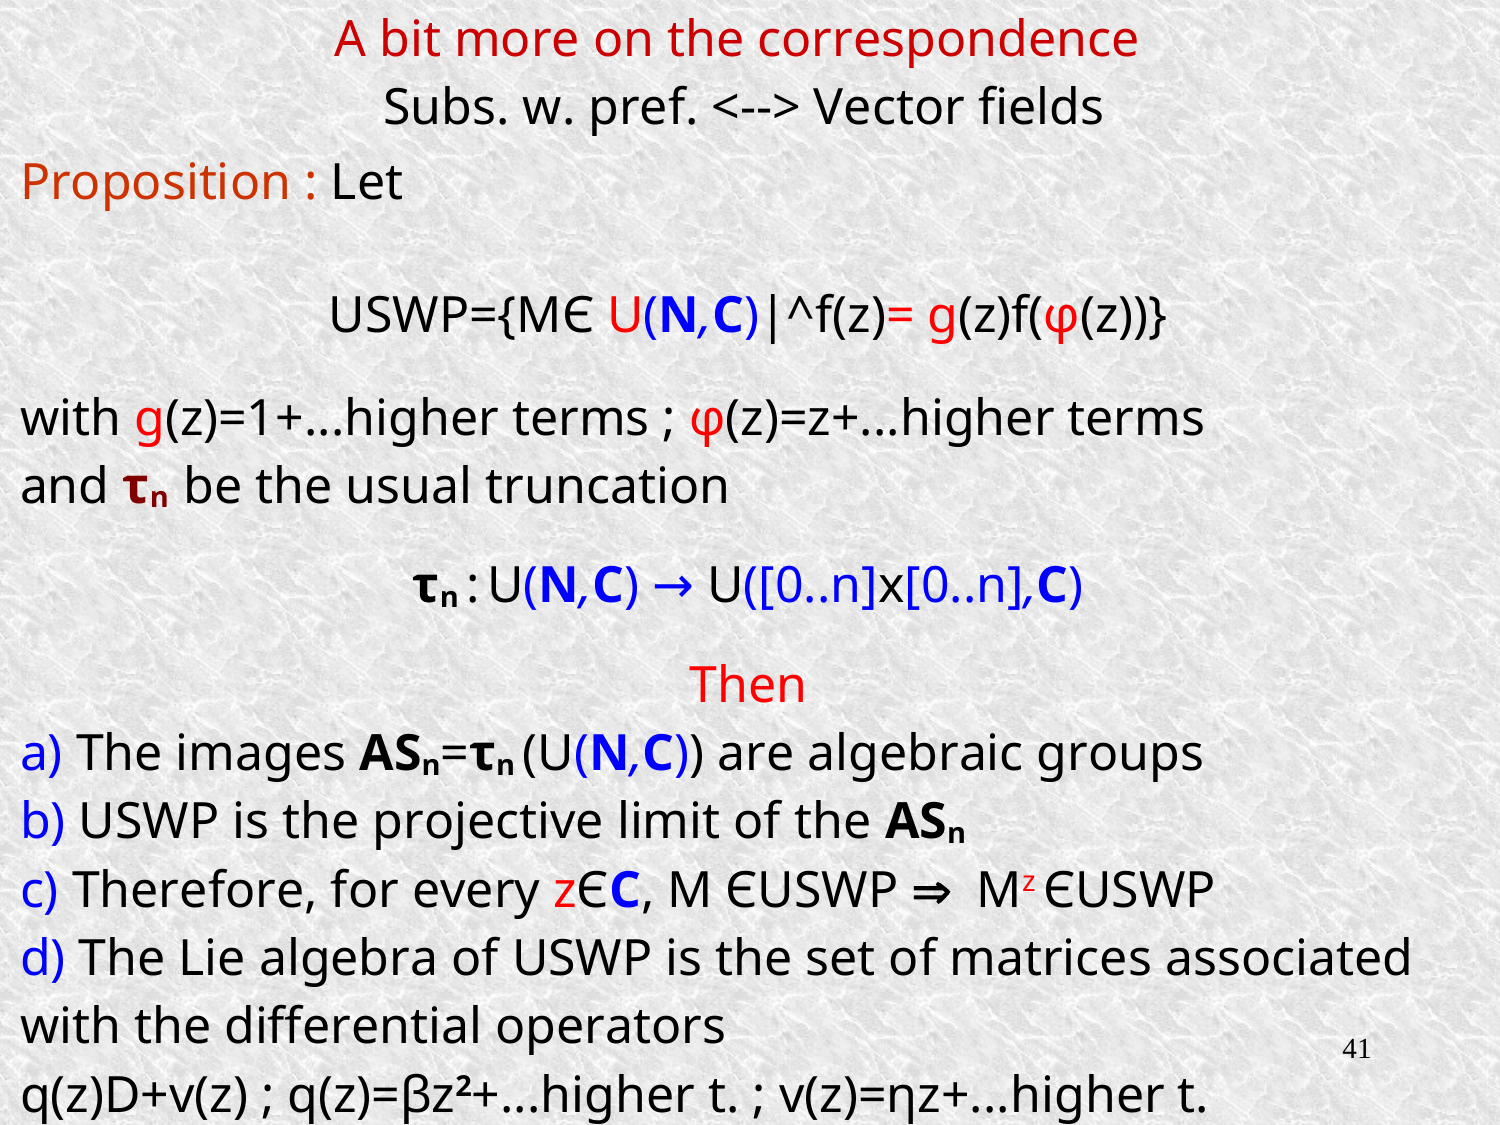

A bit more on the correspondence
Subs. w. pref. <--> Vector fields
Proposition : Let
USWP={MЄ U(N,C)|^f(z)= g(z)f(φ(z))}
with g(z)=1+...higher terms ; φ(z)=z+...higher terms
and τn be the usual truncation
τn : U(N,C) → U([0..n]x[0..n],C)
Then
a) The images ASn=τn (U(N,C)) are algebraic groups
b) USWP is the projective limit of the ASn
c) Therefore, for every zЄC, M ЄUSWP  Mz ЄUSWP
d) The Lie algebra of USWP is the set of matrices associated with the differential operators
q(z)D+v(z) ; q(z)=βz2+...higher t. ; v(z)=ηz+...higher t.
41